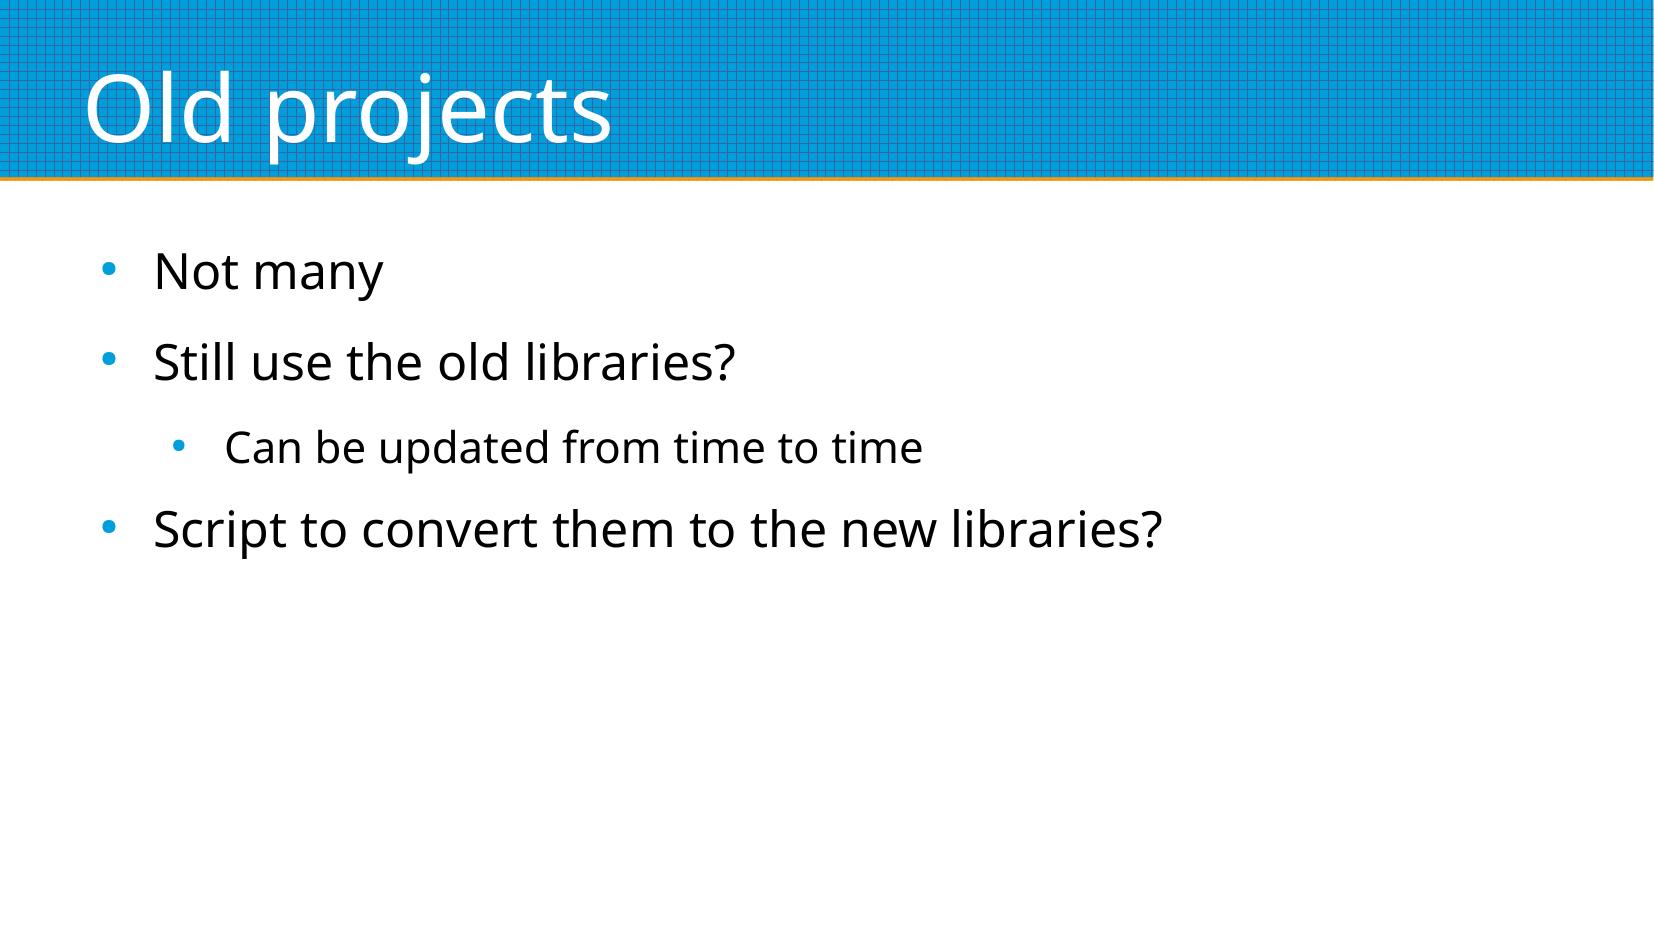

# Old projects
Not many
Still use the old libraries?
Can be updated from time to time
Script to convert them to the new libraries?